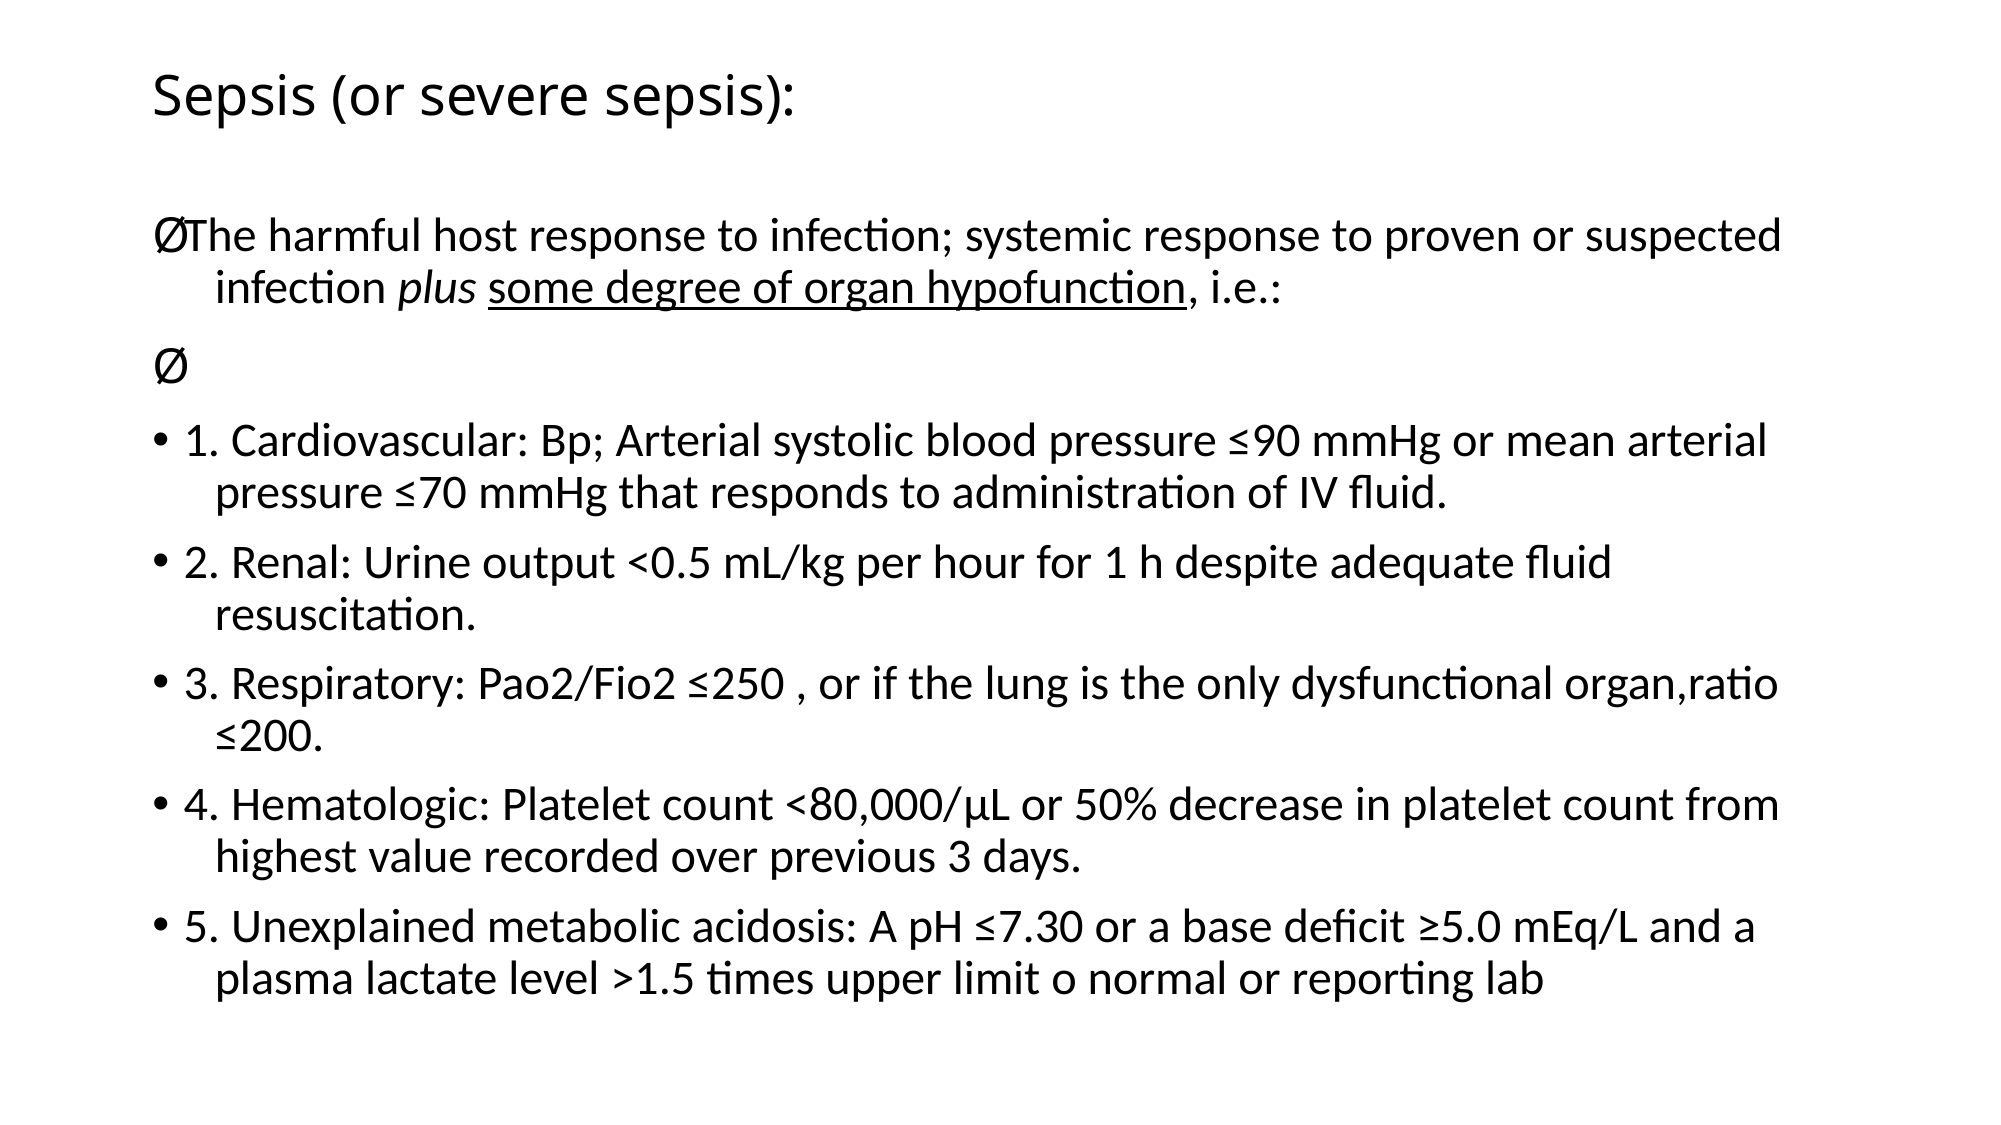

# Sepsis (or severe sepsis):
The harmful host response to infection; systemic response to proven or suspected infection plus some degree of organ hypofunction, i.e.:
1. Cardiovascular: Bp; Arterial systolic blood pressure ≤90 mmHg or mean arterial pressure ≤70 mmHg that responds to administration of IV fluid.
2. Renal: Urine output <0.5 mL/kg per hour for 1 h despite adequate fluid resuscitation.
3. Respiratory: Pao2/Fio2 ≤250 , or if the lung is the only dysfunctional organ,ratio ≤200.
4. Hematologic: Platelet count <80,000/μL or 50% decrease in platelet count from highest value recorded over previous 3 days.
5. Unexplained metabolic acidosis: A pH ≤7.30 or a base deficit ≥5.0 mEq/L and a plasma lactate level >1.5 times upper limit o normal or reporting lab